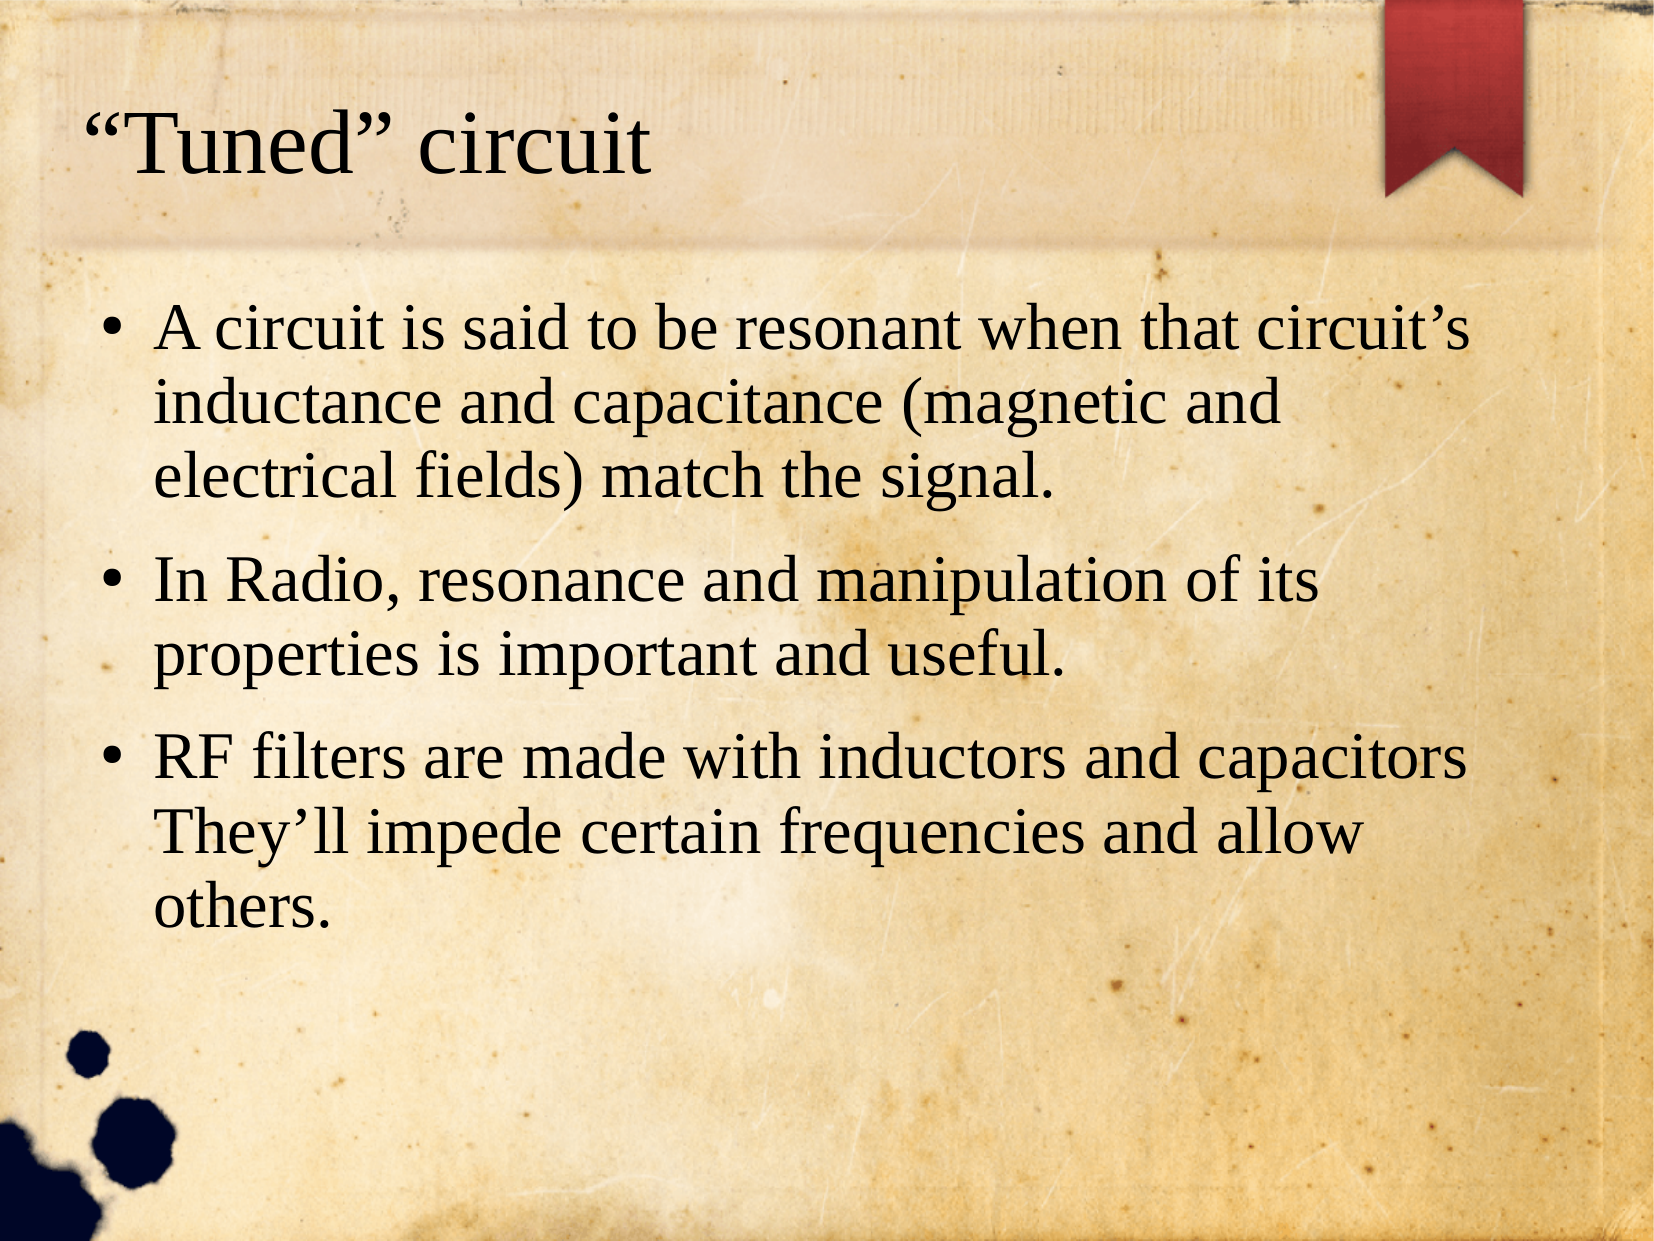

# “Tuned” circuit
A circuit is said to be resonant when that circuit’s inductance and capacitance (magnetic and electrical fields) match the signal.
In Radio, resonance and manipulation of its properties is important and useful.
RF filters are made with inductors and capacitors They’ll impede certain frequencies and allow others.